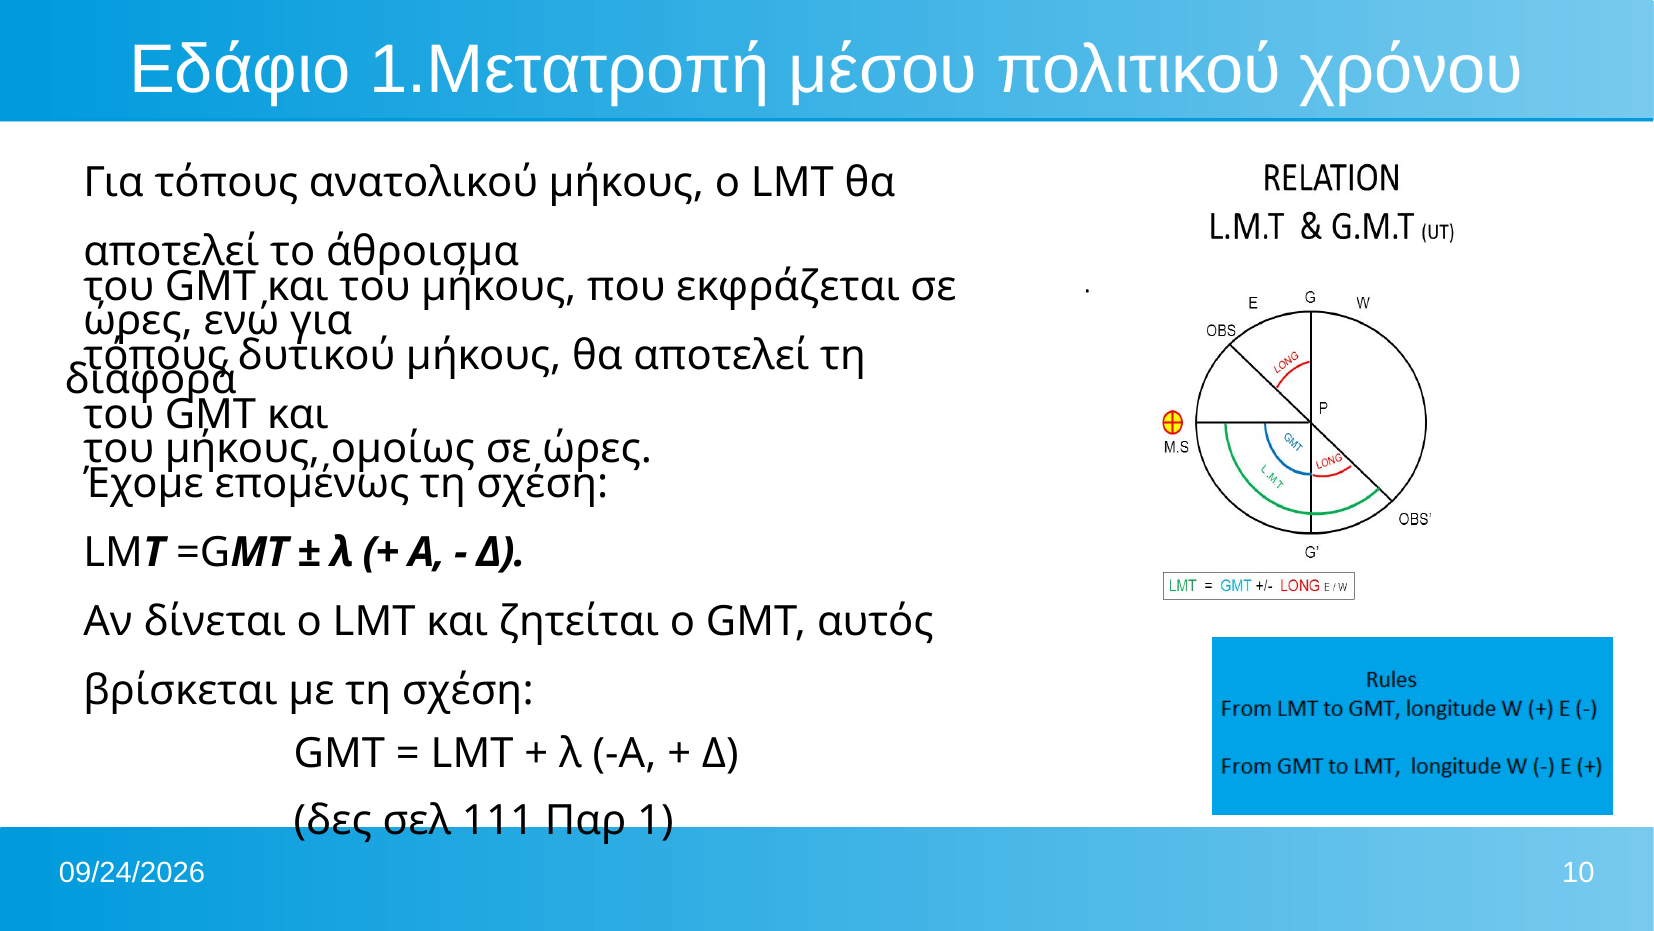

# Εδάφιο 1.Μετατροπή μέσου πολιτικού χρόνου
Για τόπους ανατολικού μήκους, ο LΜΤ θα
αποτελεί το άθροισμα
του GΜΤ και του μήκους, που εκφράζεται σε
ώρες, ενώ για
τόπους δυτικού μήκους, θα αποτελεί τη διαφορά
του GΜΤ και
του μήκους, ομοίως σε ώρες.
Έχομε επομένως τη σχέση:
LMΤ =GΜΤ ± λ (+ Α, - Δ).
Αν δίνεται ο LΜΤ και ζητείται ο GΜΤ, αυτός
βρίσκεται με τη σχέση:
GΜΤ = LΜΤ + λ (-Α, + Δ)
(δες σελ 111 Παρ 1)
10